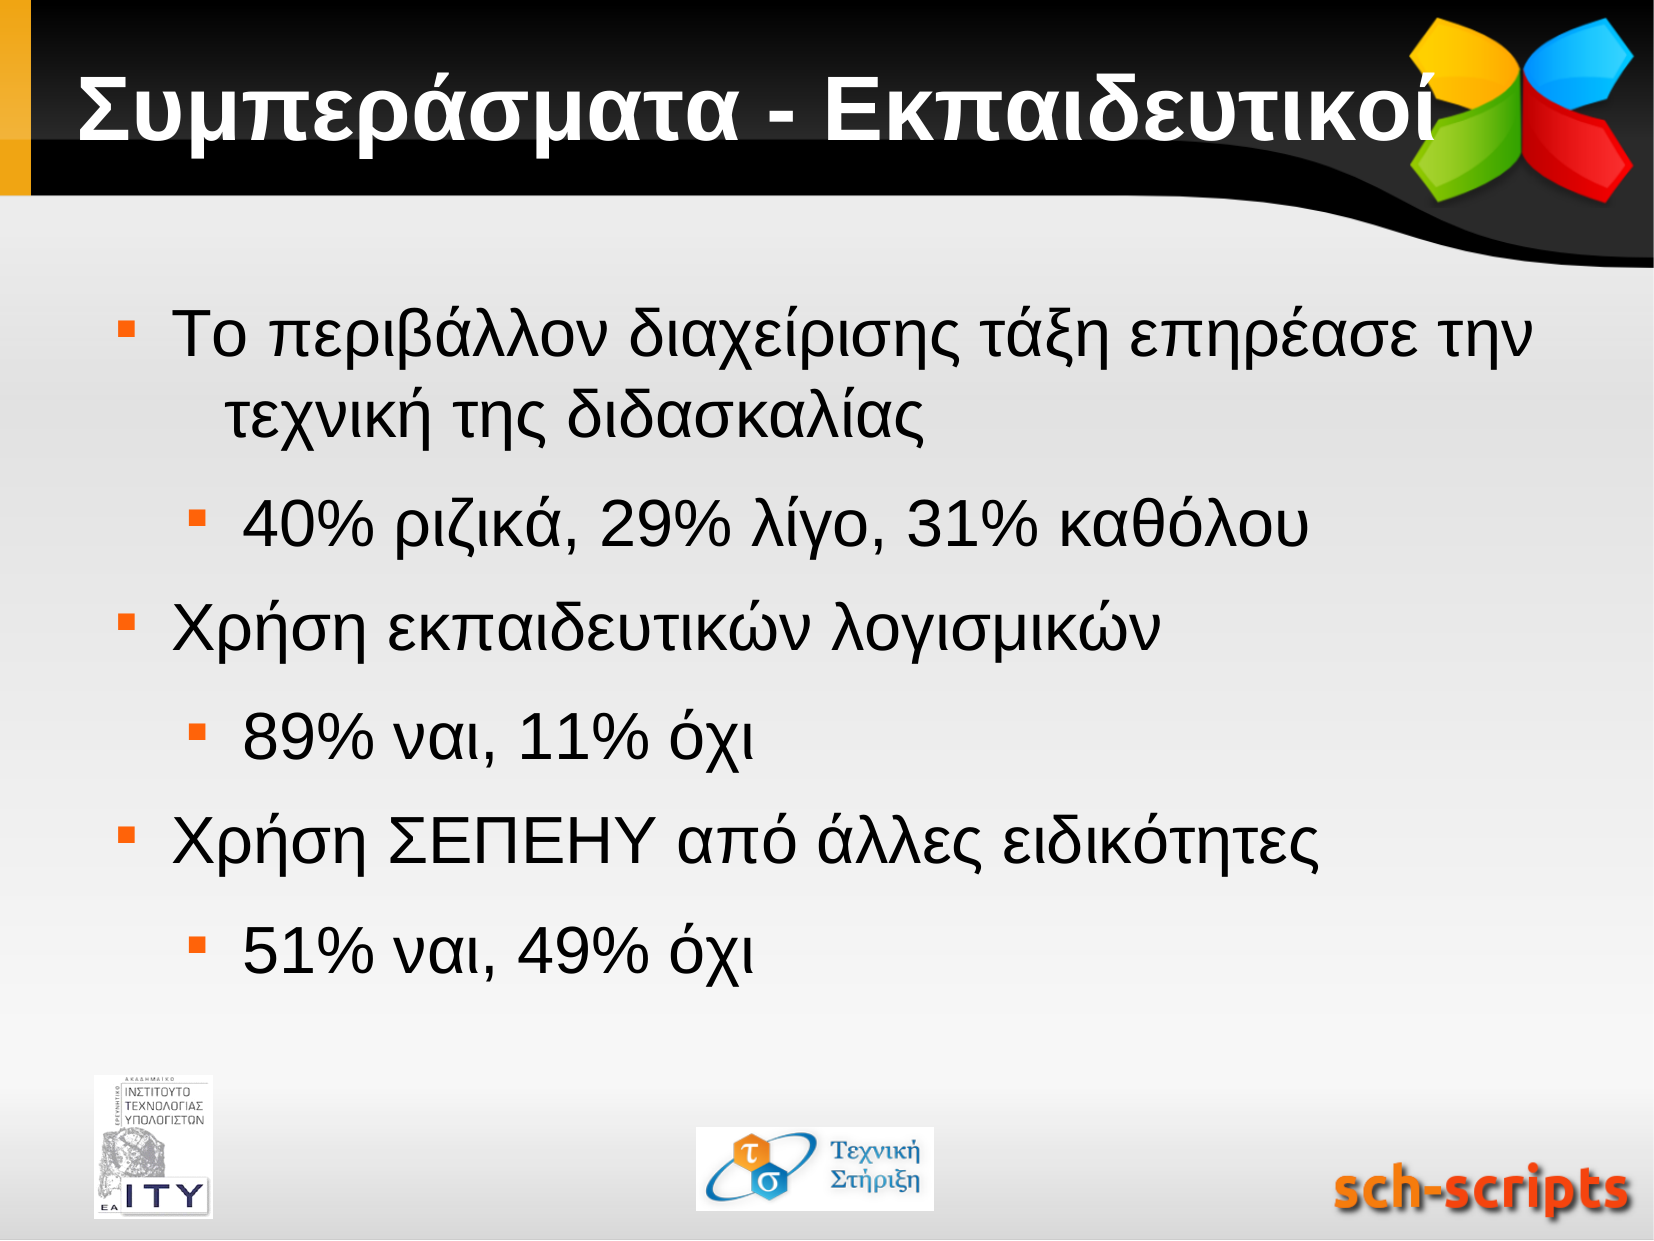

# Συμπεράσματα - Εκπαιδευτικοί
Το περιβάλλον διαχείρισης τάξη επηρέασε την τεχνική της διδασκαλίας
40% ριζικά, 29% λίγο, 31% καθόλου
Χρήση εκπαιδευτικών λογισμικών
89% ναι, 11% όχι
Χρήση ΣΕΠΕΗΥ από άλλες ειδικότητες
51% ναι, 49% όχι